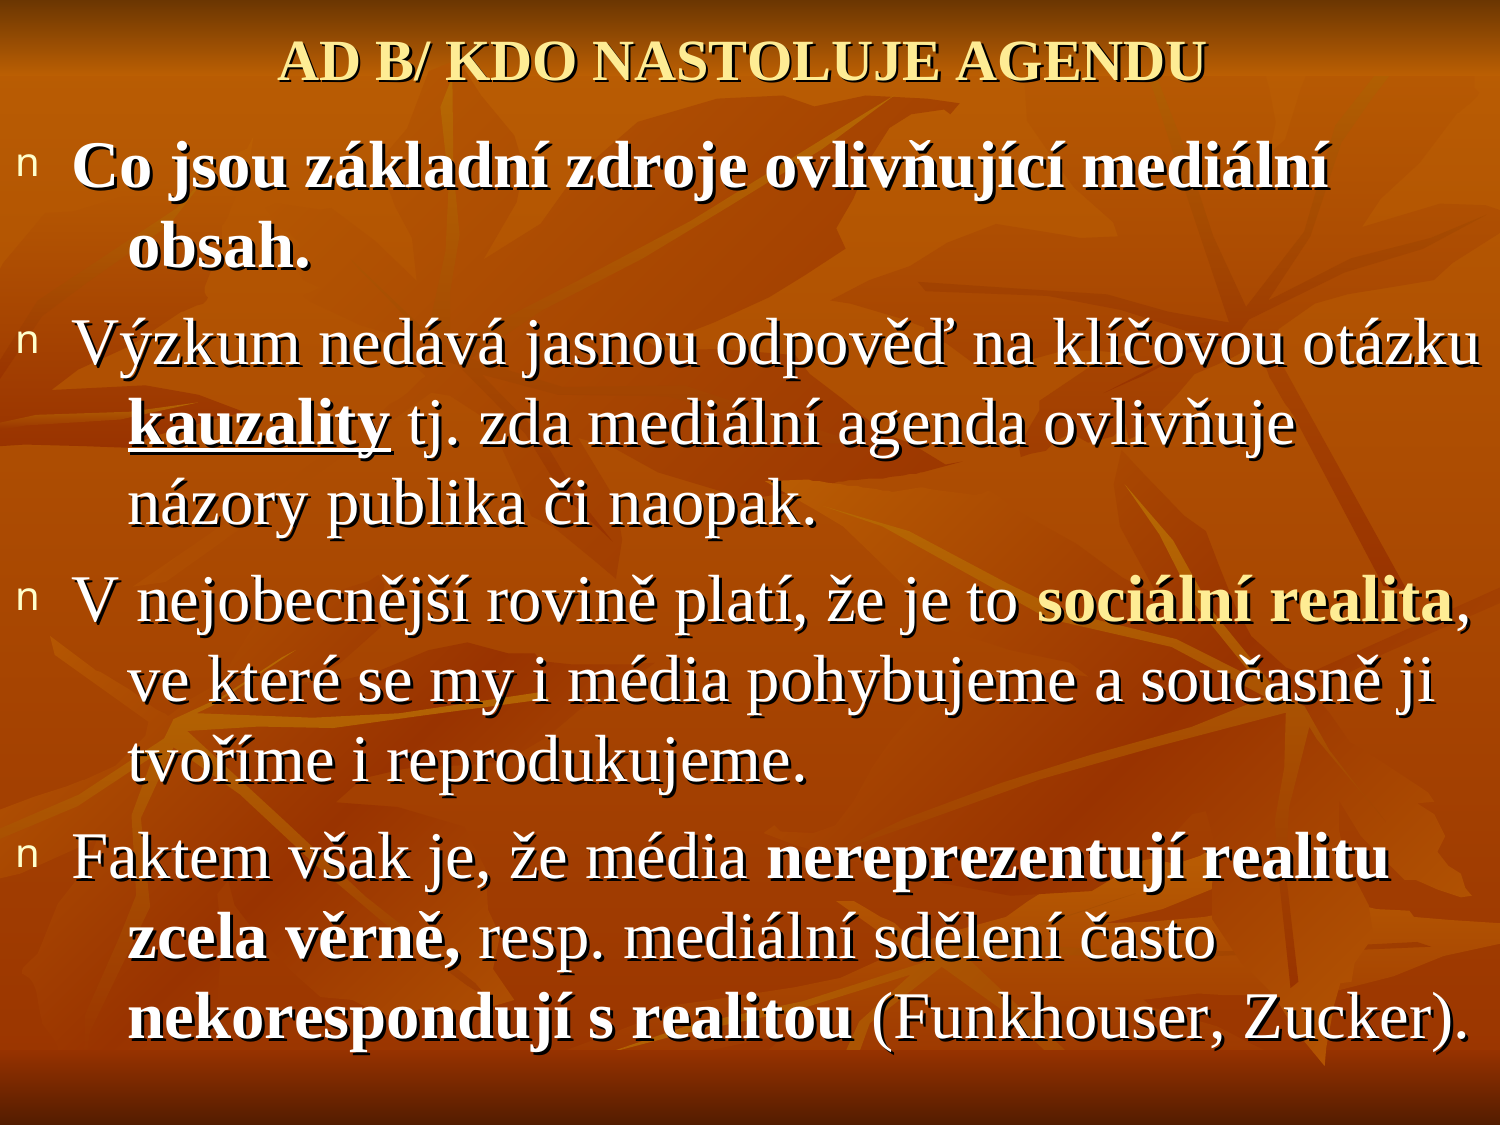

# AD B/ KDO NASTOLUJE AGENDU
Co jsou základní zdroje ovlivňující mediální obsah.
Výzkum nedává jasnou odpověď na klíčovou otázku kauzality tj. zda mediální agenda ovlivňuje názory publika či naopak.
V nejobecnější rovině platí, že je to sociální realita, ve které se my i média pohybujeme a současně ji tvoříme i reprodukujeme.
Faktem však je, že média nereprezentují realitu zcela věrně, resp. mediální sdělení často nekorespondují s realitou (Funkhouser, Zucker).